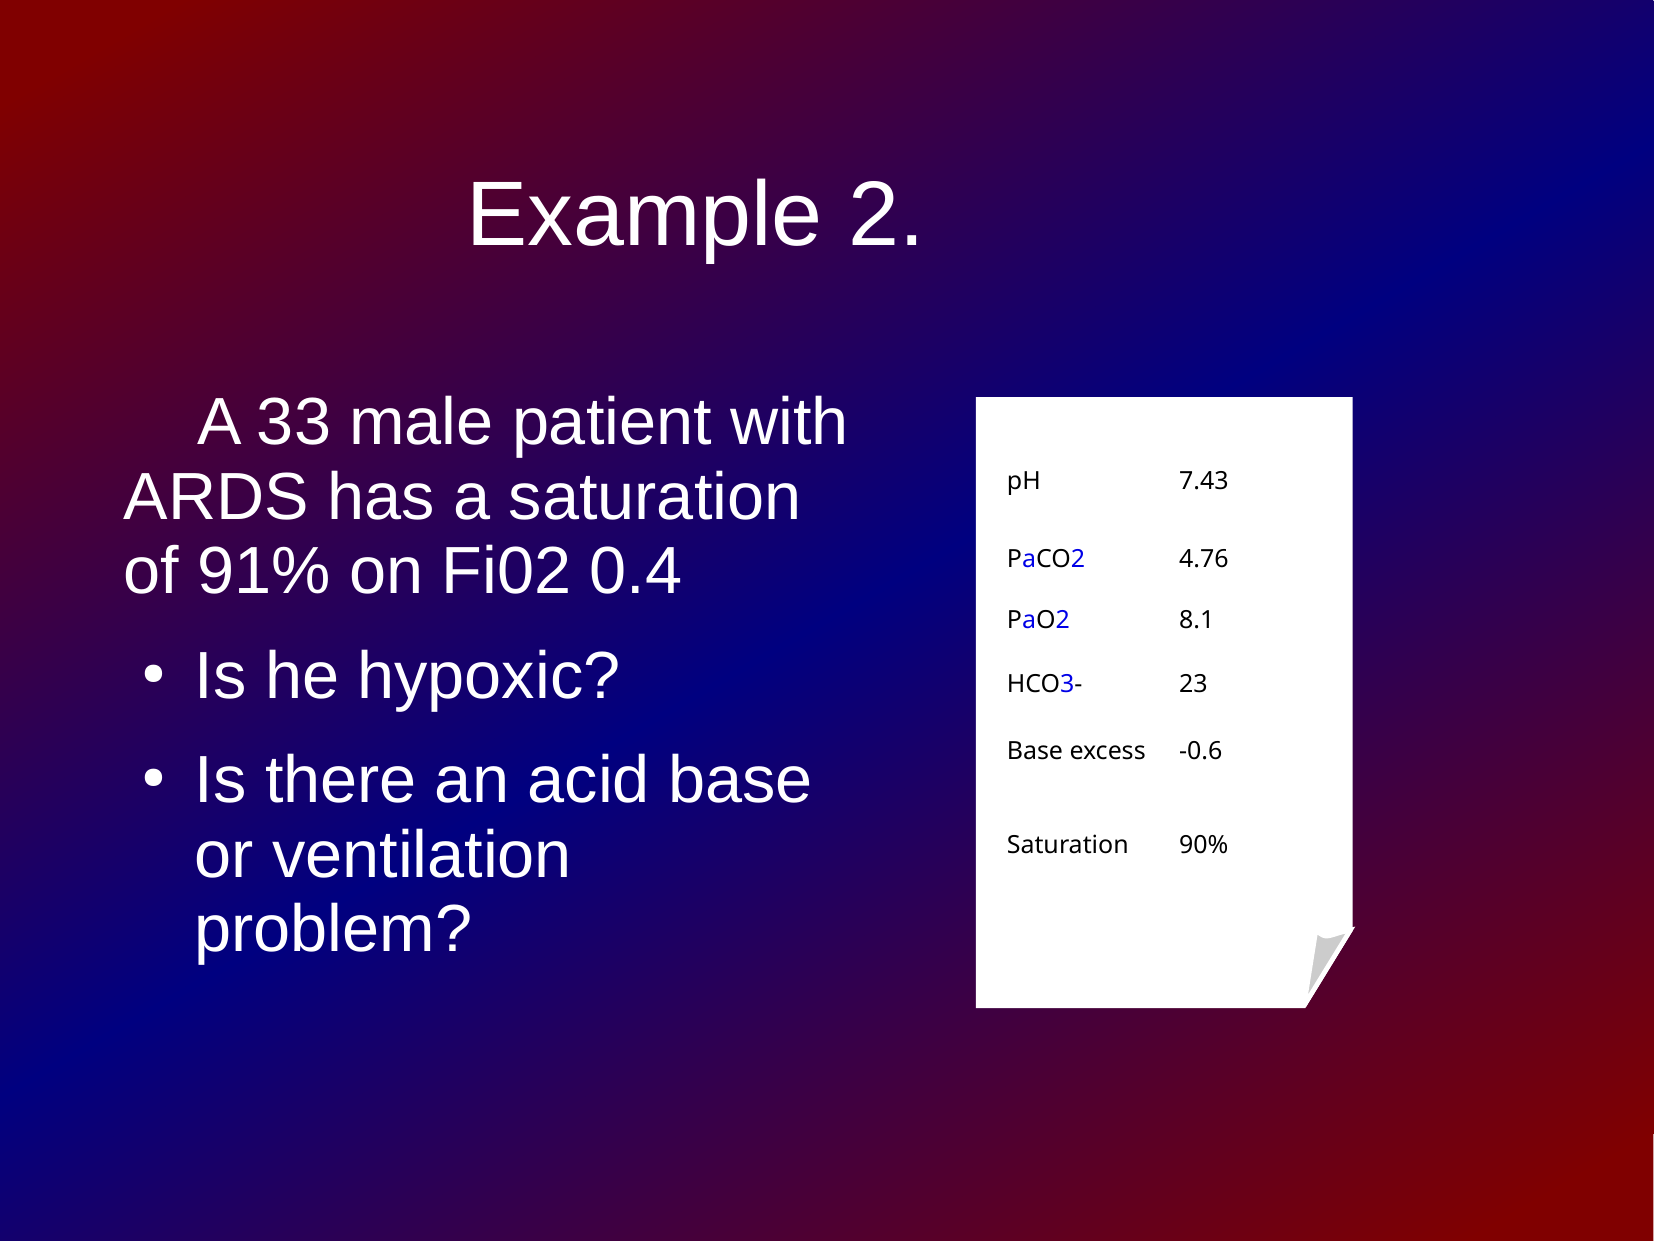

# Example 2.
	A 33 male patient with ARDS has a saturation of 91% on Fi02 0.4
Is he hypoxic?
Is there an acid base or ventilation problem?
| pH | 7.43 |
| --- | --- |
| PaCO2 | 4.76 |
| PaO2 | 8.1 |
| HCO3- | 23 |
| Base excess | -0.6 |
| Saturation | 90% |